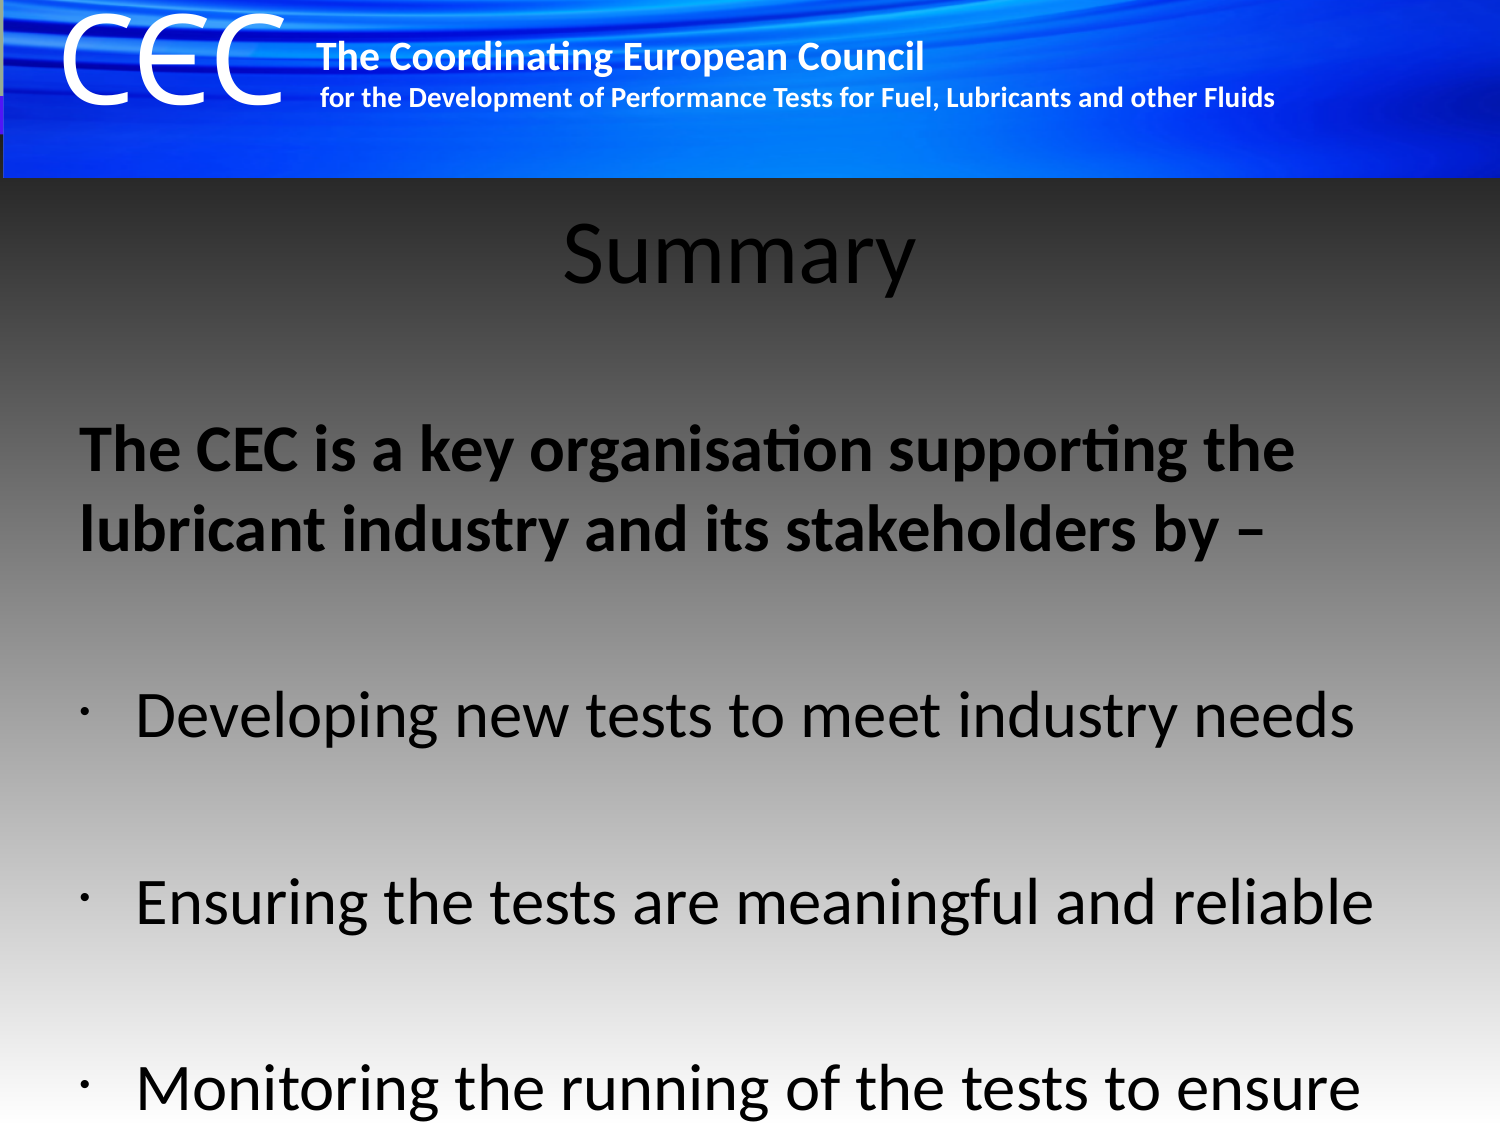

# Summary
The CEC is a key organisation supporting the lubricant industry and its stakeholders by –
Developing new tests to meet industry needs
Ensuring the tests are meaningful and reliable
Monitoring the running of the tests to ensure reliability throughout the life of the test